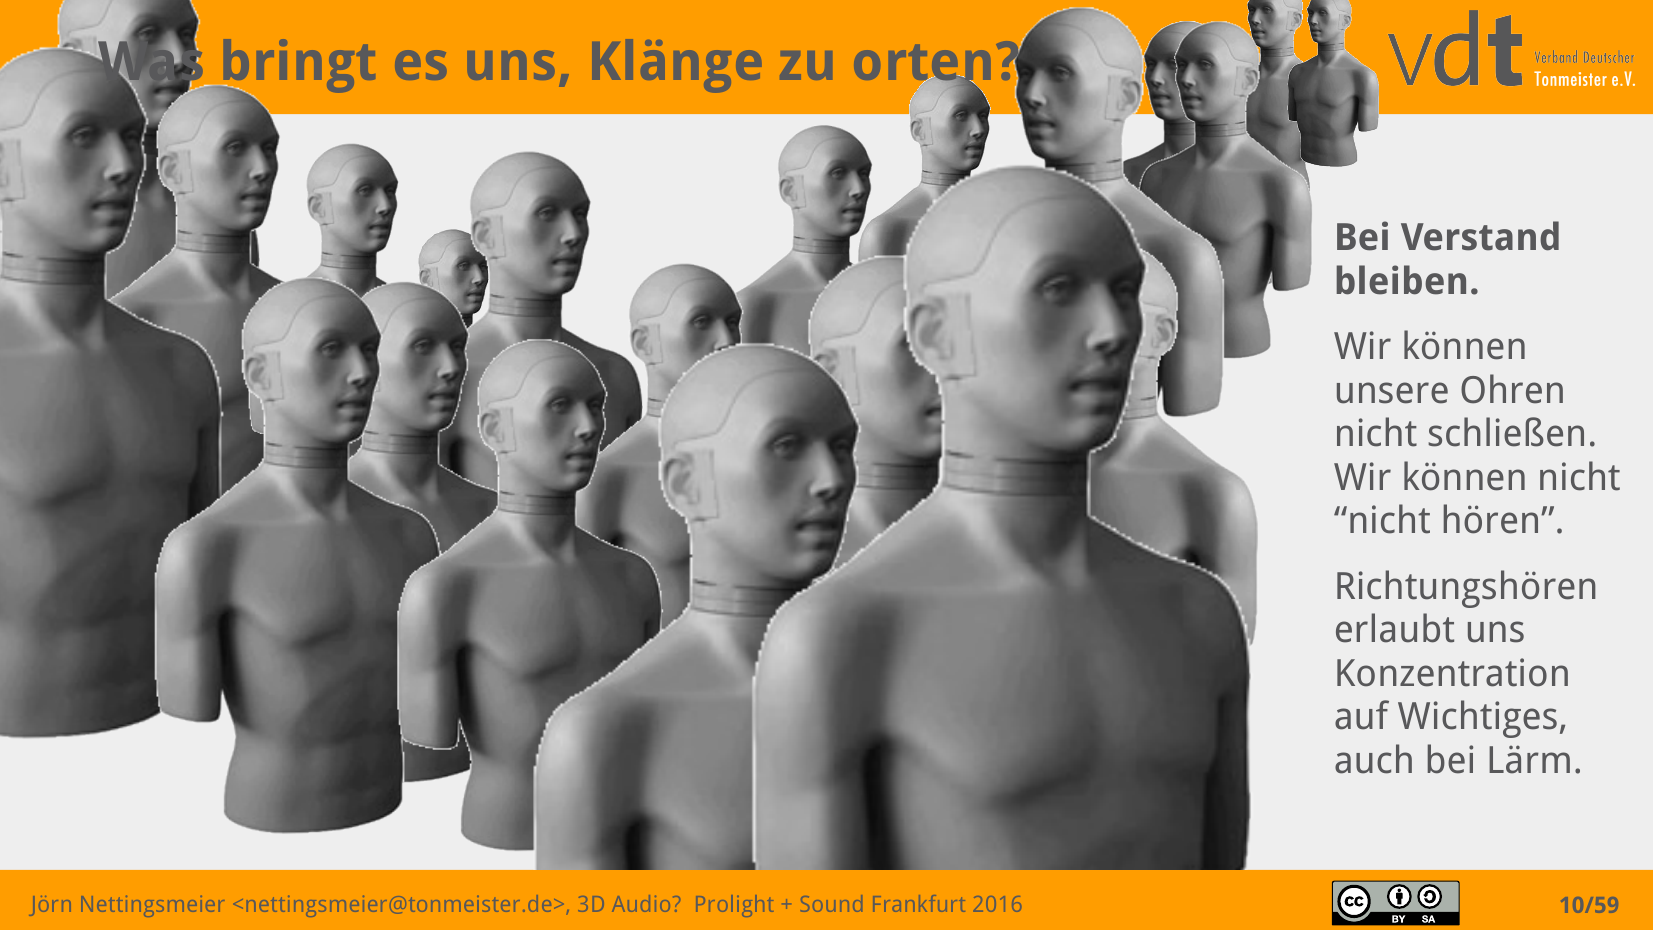

Was bringt es uns, Klänge zu orten?
# Bei Verstand bleiben.
Wir können
unsere Ohren
nicht schließen.
Wir können nicht
“nicht hören”.
Richtungshören
erlaubt uns
Konzentration
auf Wichtiges,
auch bei Lärm.